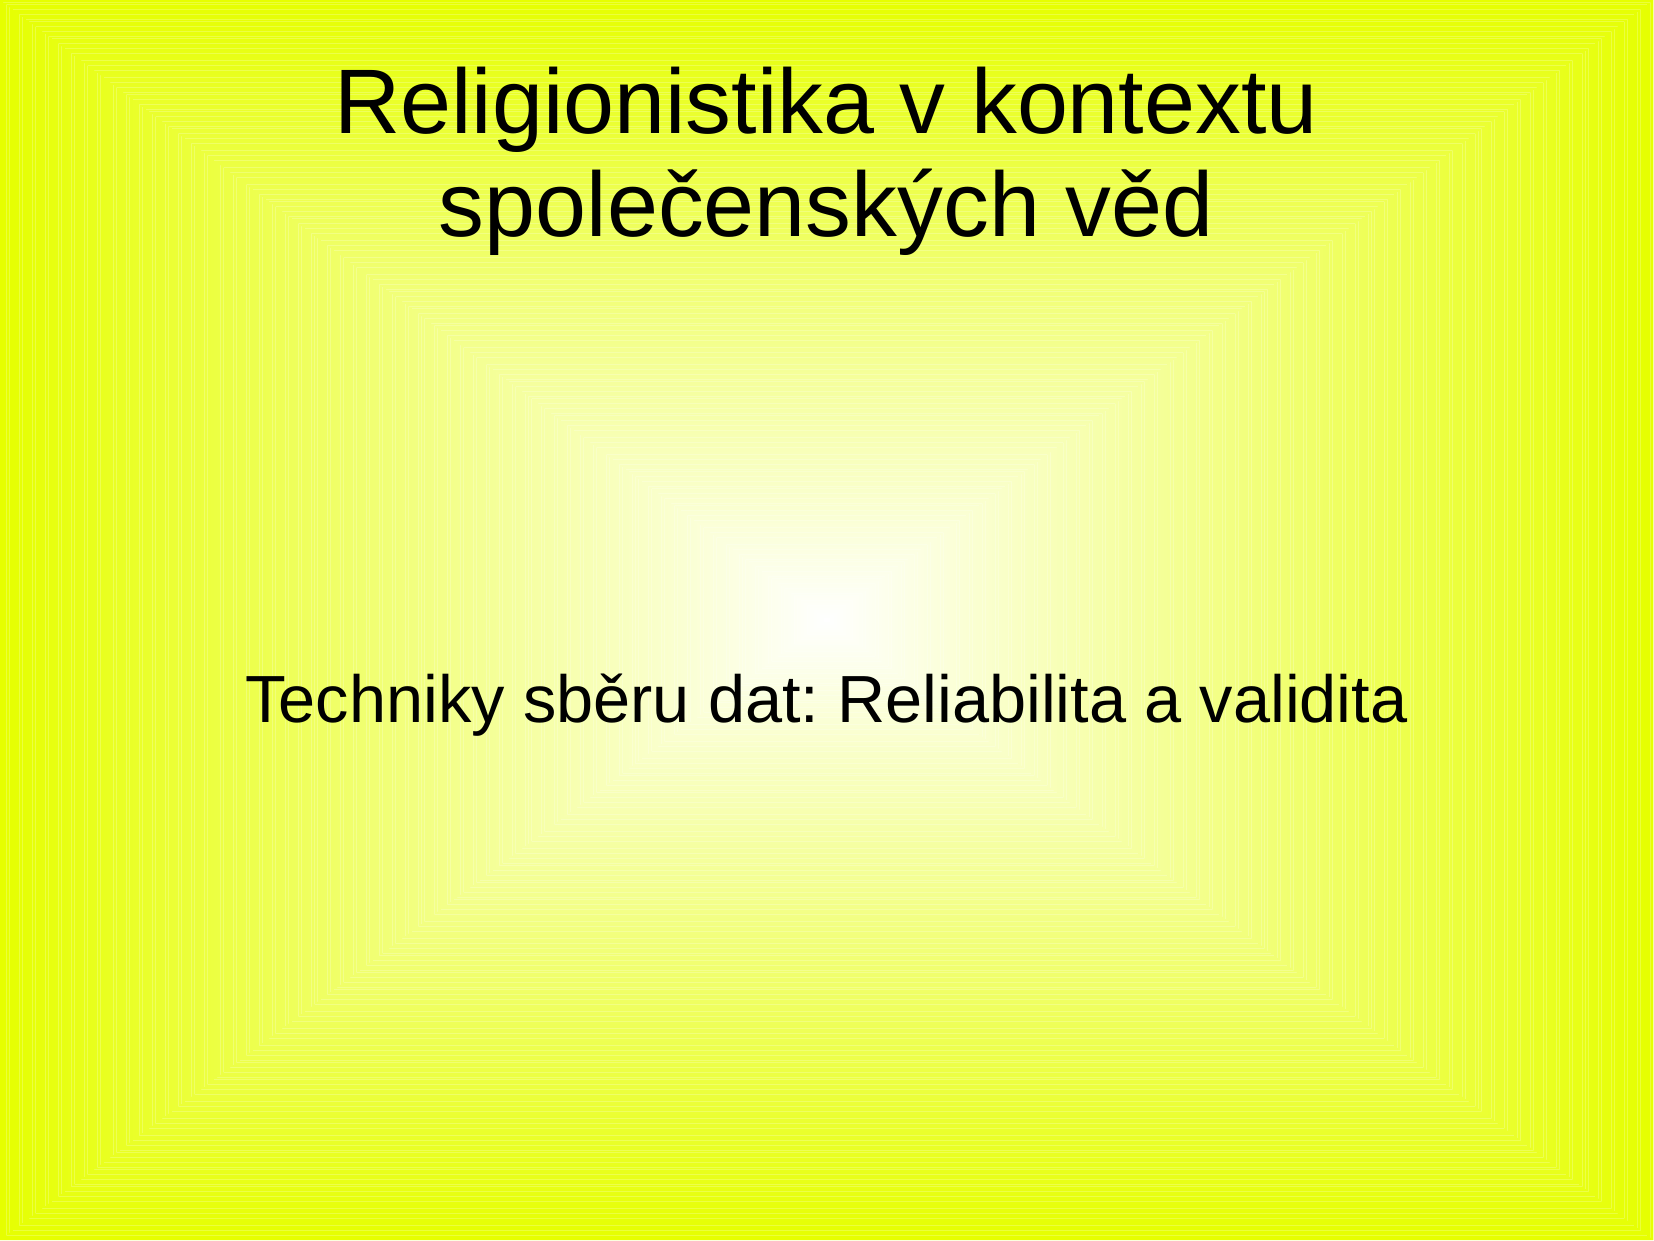

# Religionistika v kontextu společenských věd
Techniky sběru dat: Reliabilita a validita